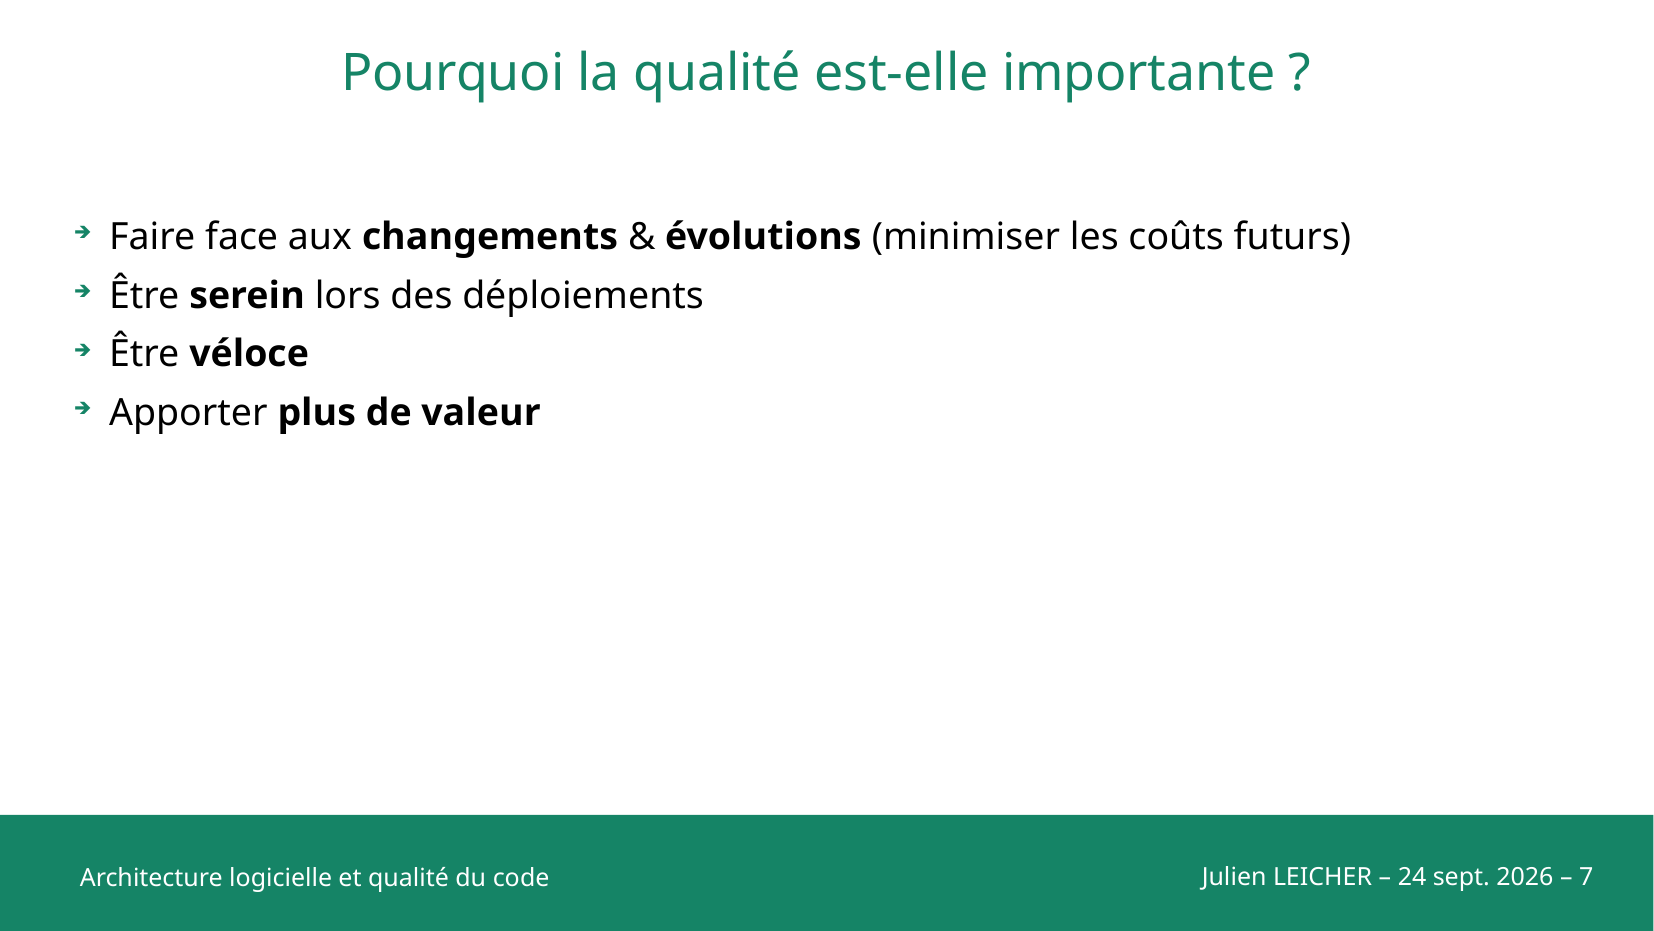

Pourquoi la qualité est-elle importante ?
Faire face aux changements & évolutions (minimiser les coûts futurs)
Être serein lors des déploiements
Être véloce
Apporter plus de valeur
Julien LEICHER – –
Architecture logicielle et qualité du code